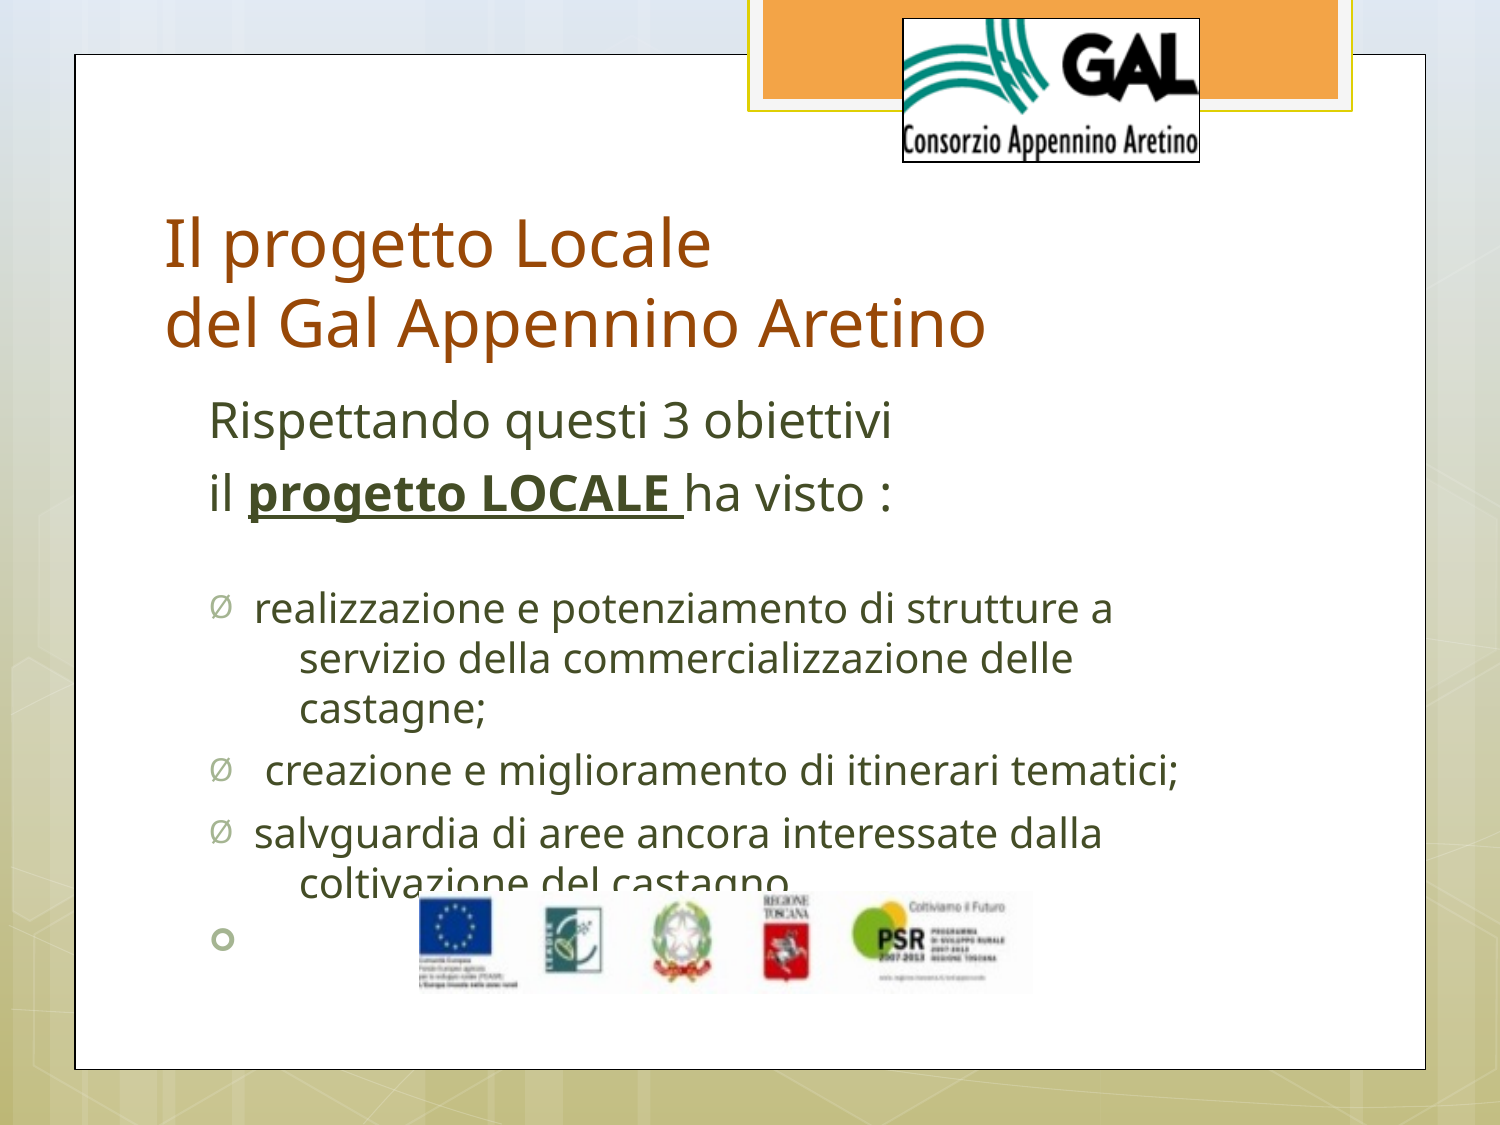

# Il progetto Locale del Gal Appennino Aretino
Rispettando questi 3 obiettivi
il progetto LOCALE ha visto :
realizzazione e potenziamento di strutture a servizio della commercializzazione delle castagne;
 creazione e miglioramento di itinerari tematici;
salvguardia di aree ancora interessate dalla coltivazione del castagno.